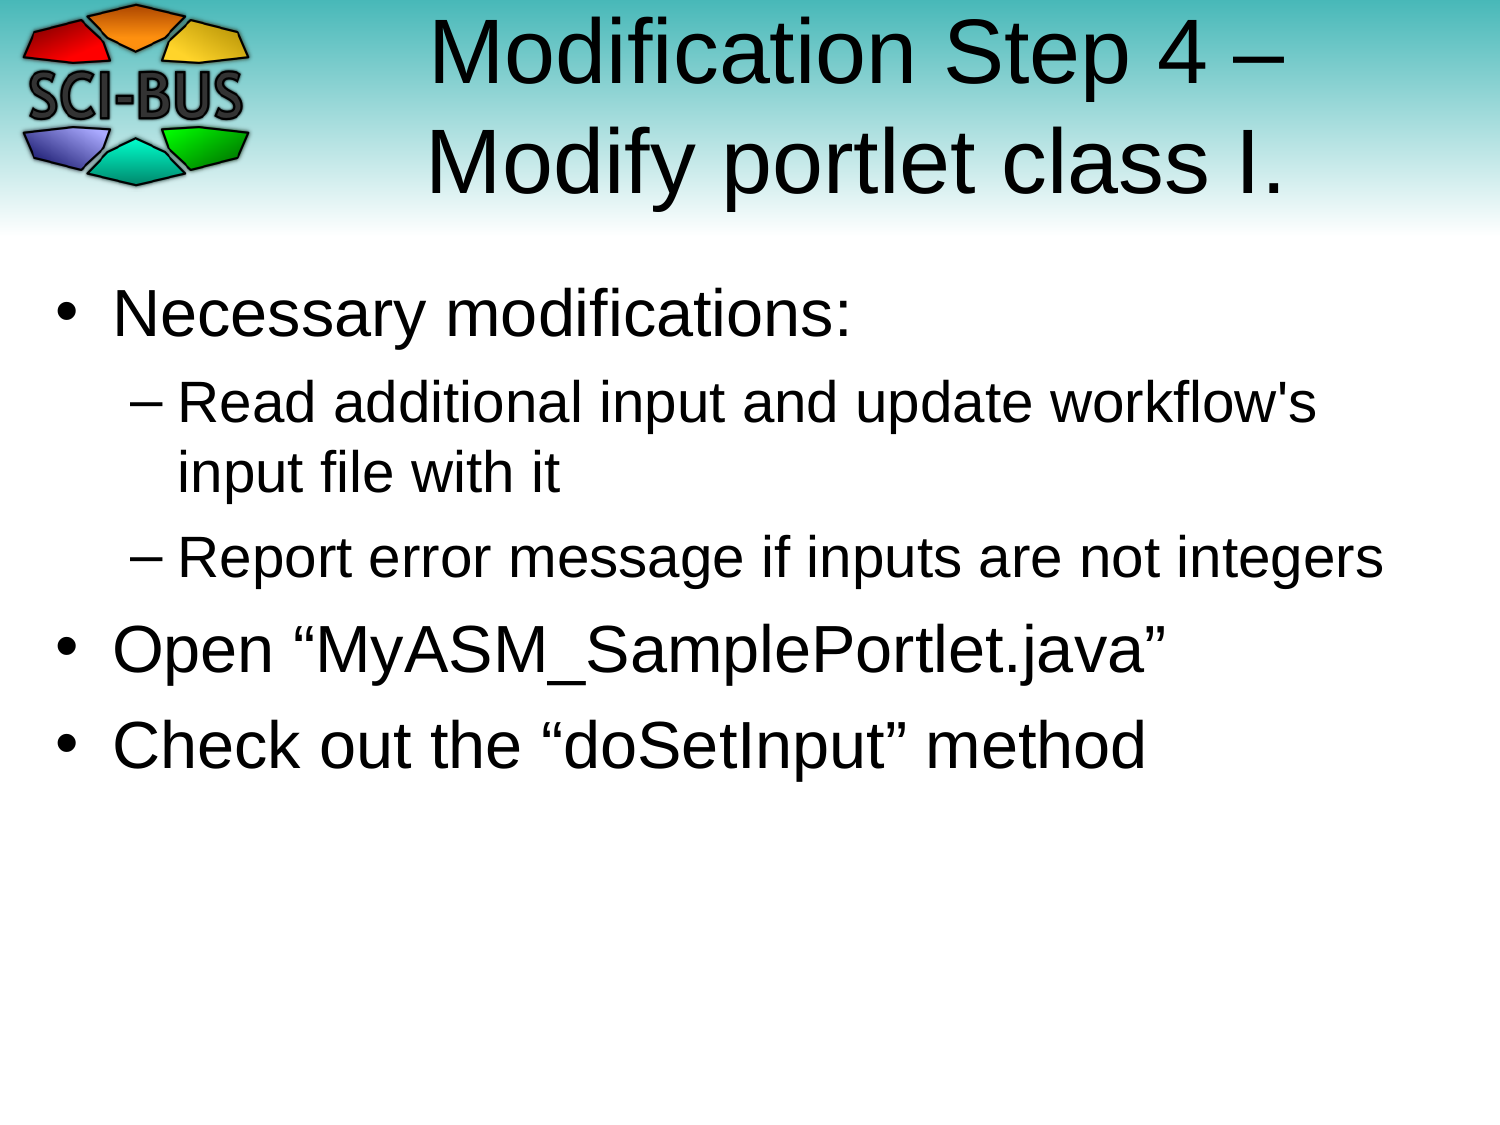

# Modification Step 4 – Modify portlet class I.
Necessary modifications:
Read additional input and update workflow's input file with it
Report error message if inputs are not integers
Open “MyASM_SamplePortlet.java”
Check out the “doSetInput” method